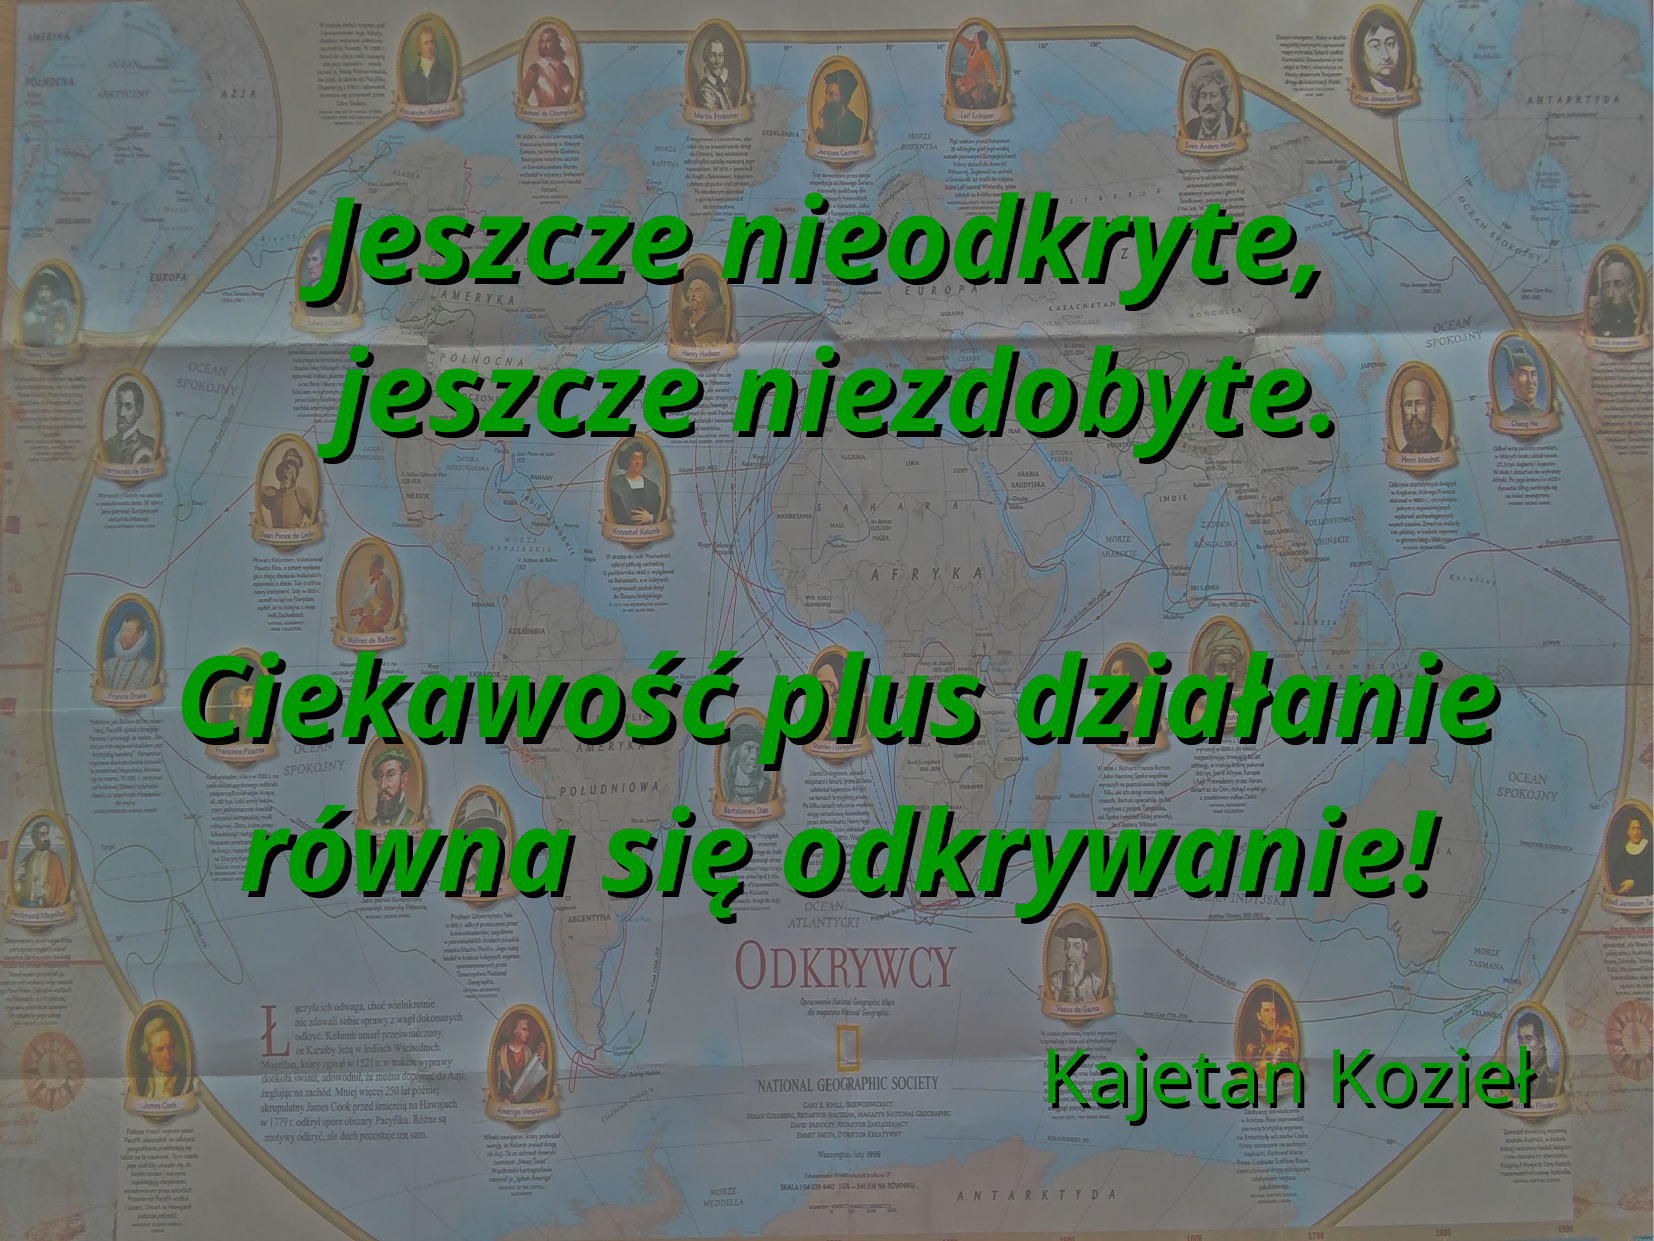

# Jeszcze nieodkryte, jeszcze niezdobyte. Ciekawość plus działanie równa się odkrywanie!
Kajetan Kozieł